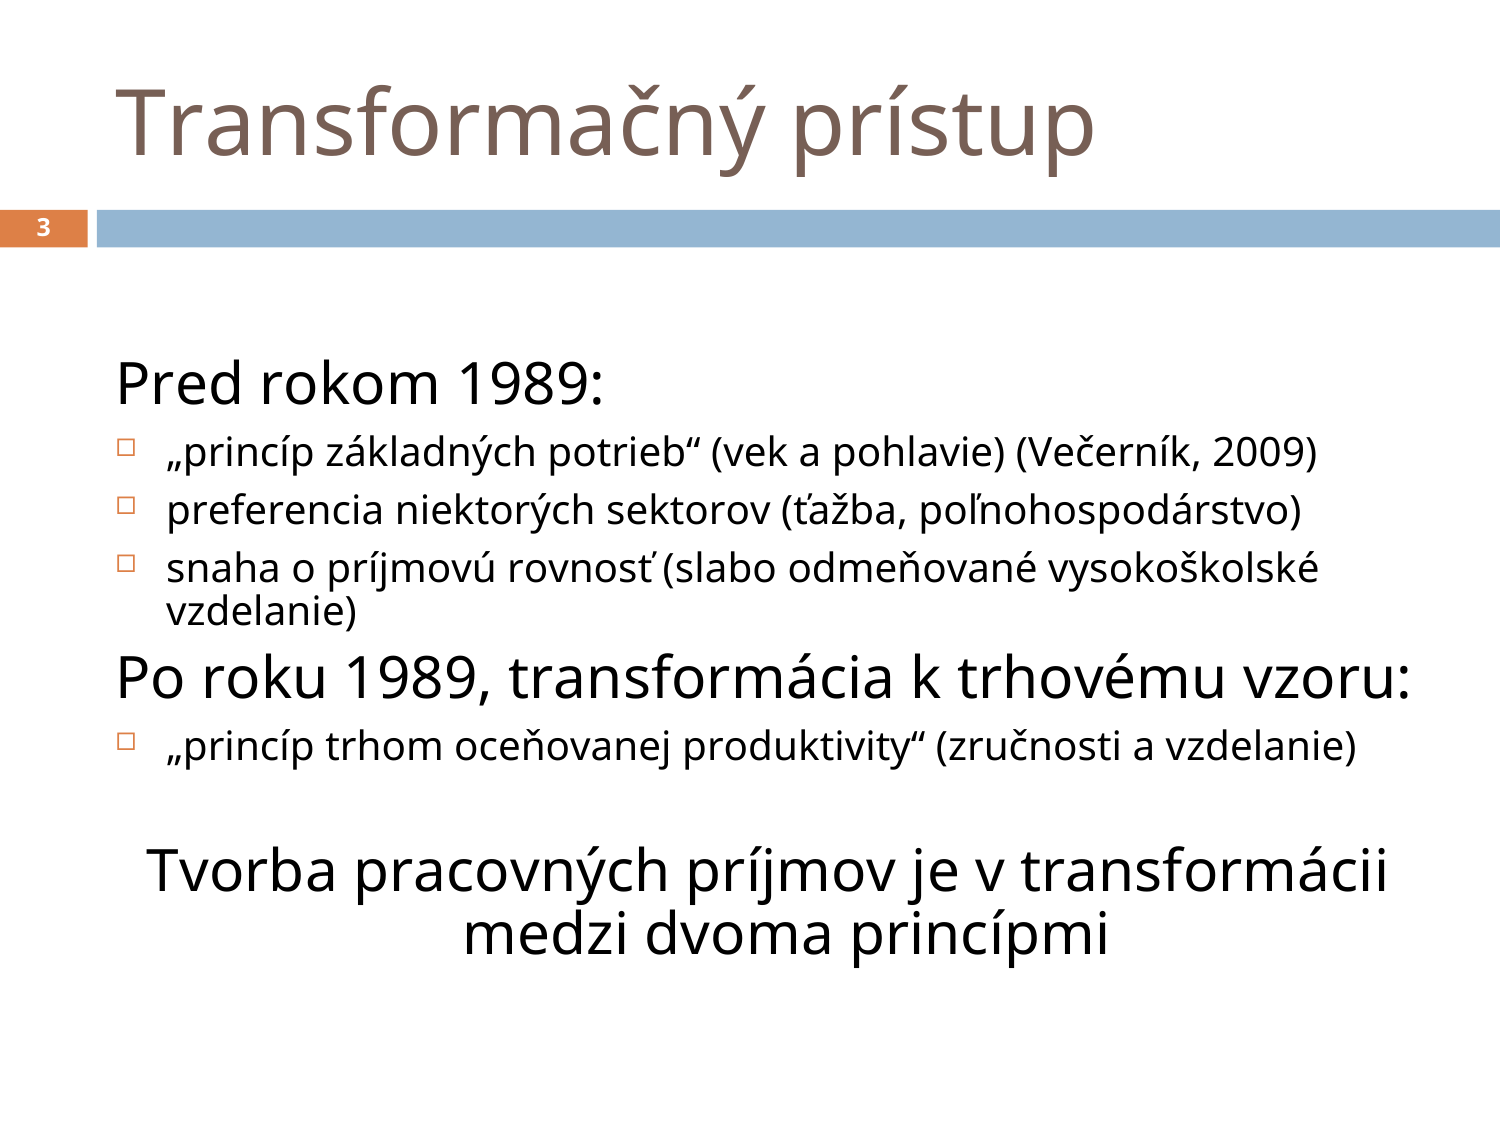

# Transformačný prístup
Pred rokom 1989:
„princíp základných potrieb“ (vek a pohlavie) (Večerník, 2009)
preferencia niektorých sektorov (ťažba, poľnohospodárstvo)
snaha o príjmovú rovnosť (slabo odmeňované vysokoškolské vzdelanie)
Po roku 1989, transformácia k trhovému vzoru:
„princíp trhom oceňovanej produktivity“ (zručnosti a vzdelanie)
Tvorba pracovných príjmov je v transformácii medzi dvoma princípmi